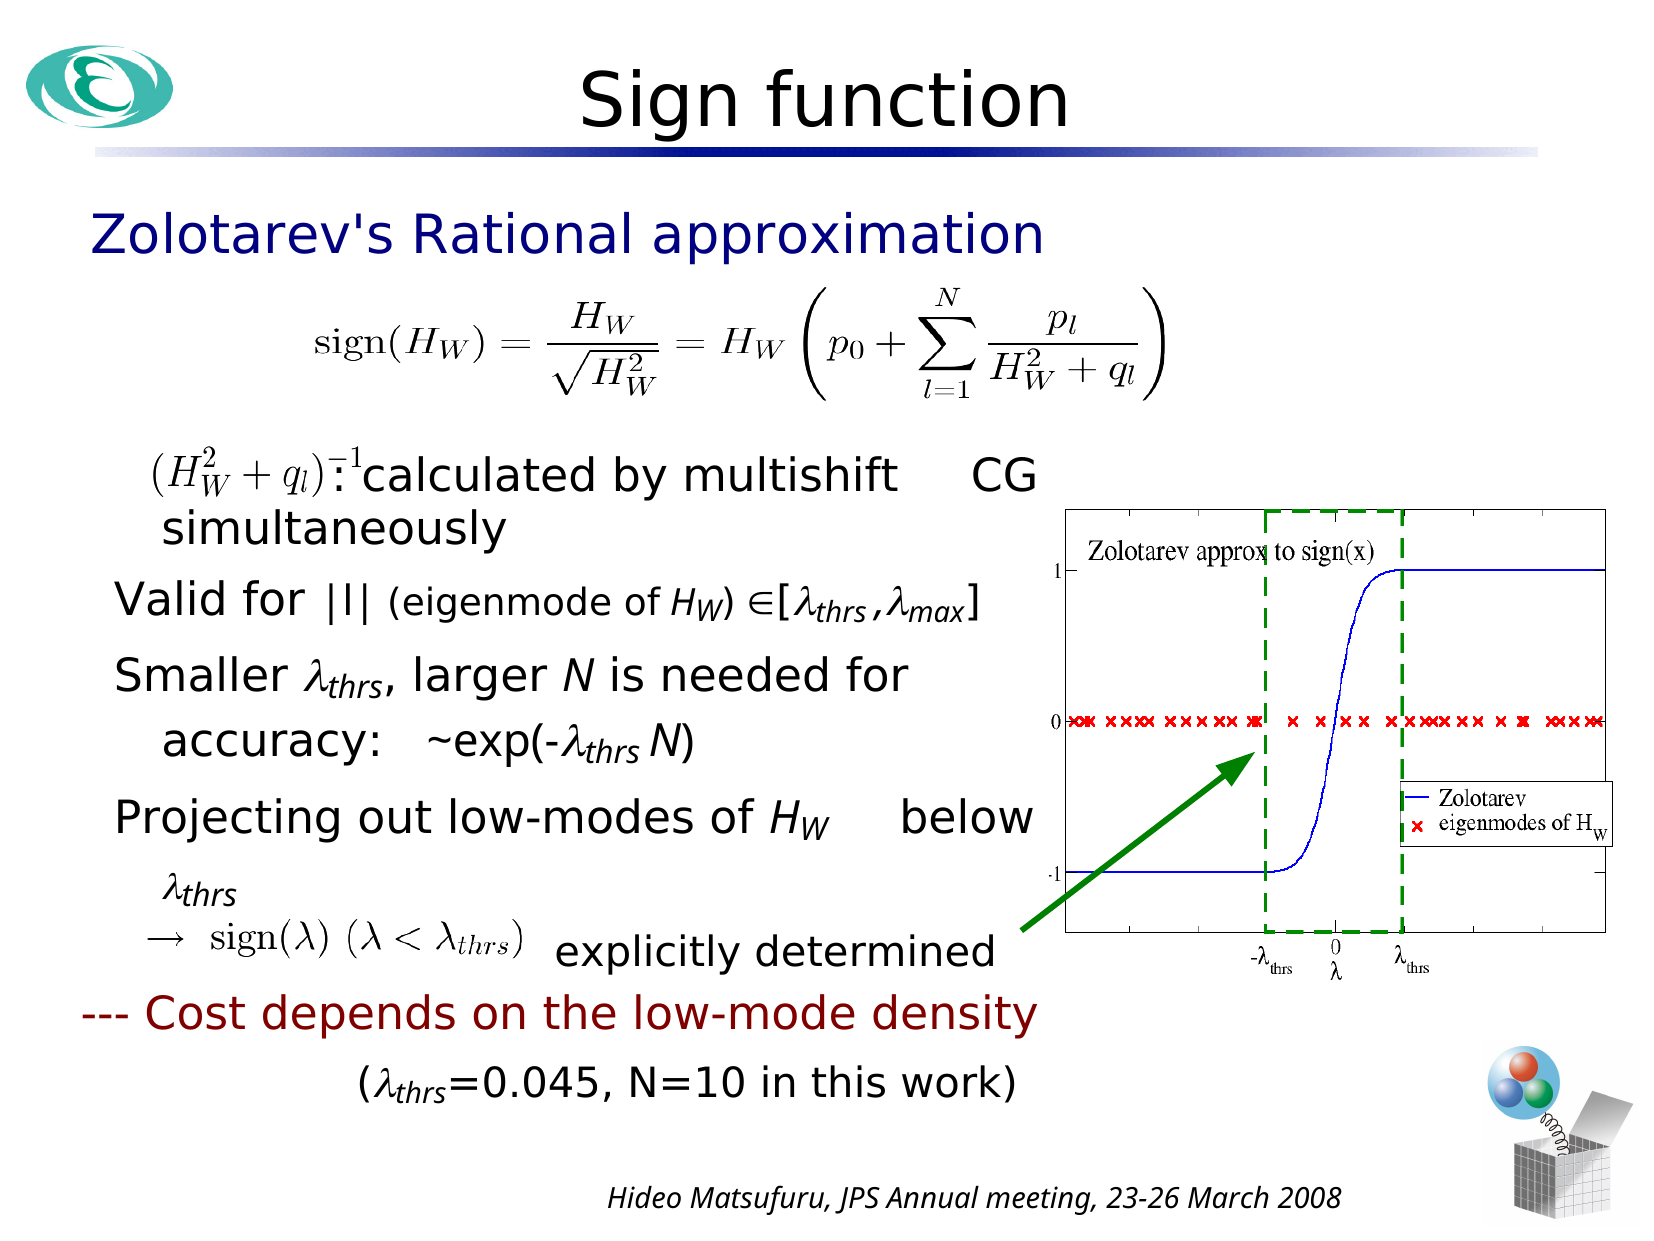

Sign function
Zolotarev's Rational approximation
# : calculated by multishift CG simultaneously
Valid for |l| (eigenmode of HW) [lthrs ,lmax]
Smaller lthrs, larger N is needed for accuracy: ~exp(-lthrs N)
Projecting out low-modes of HW below lthrs
 explicitly determined
 --- Cost depends on the low-mode density
 (lthrs=0.045, N=10 in this work)